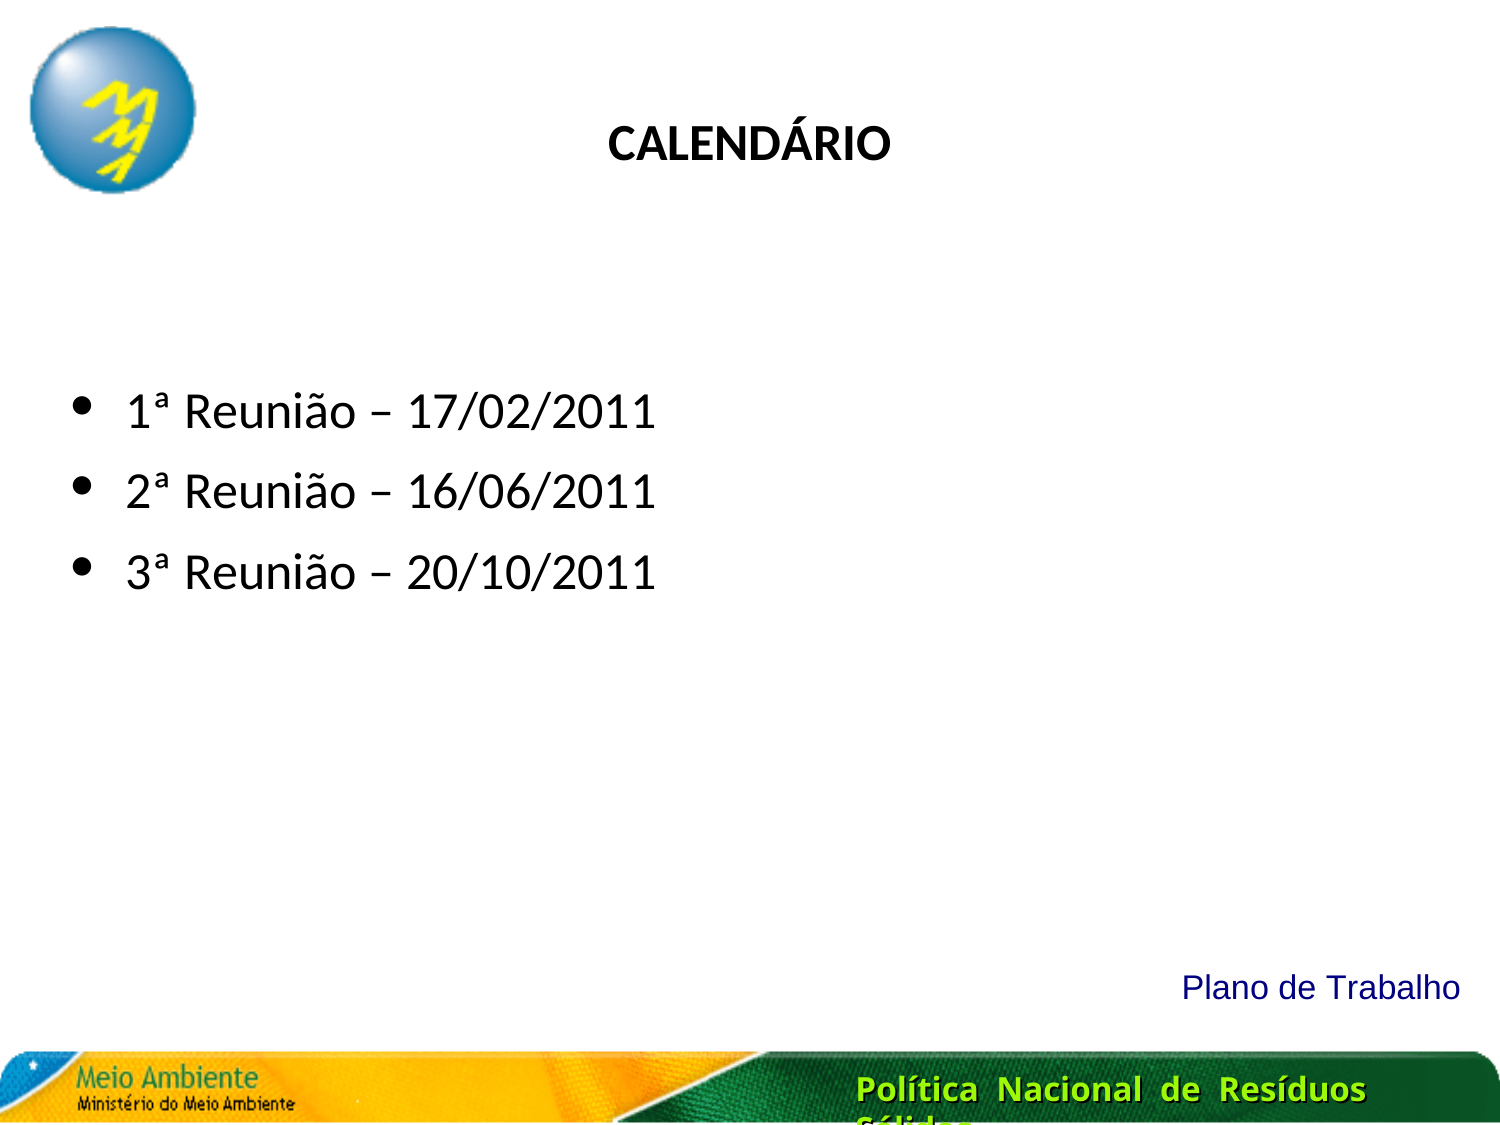

# CALENDÁRIO
1ª Reunião – 17/02/2011
2ª Reunião – 16/06/2011
3ª Reunião – 20/10/2011
Plano de Trabalho